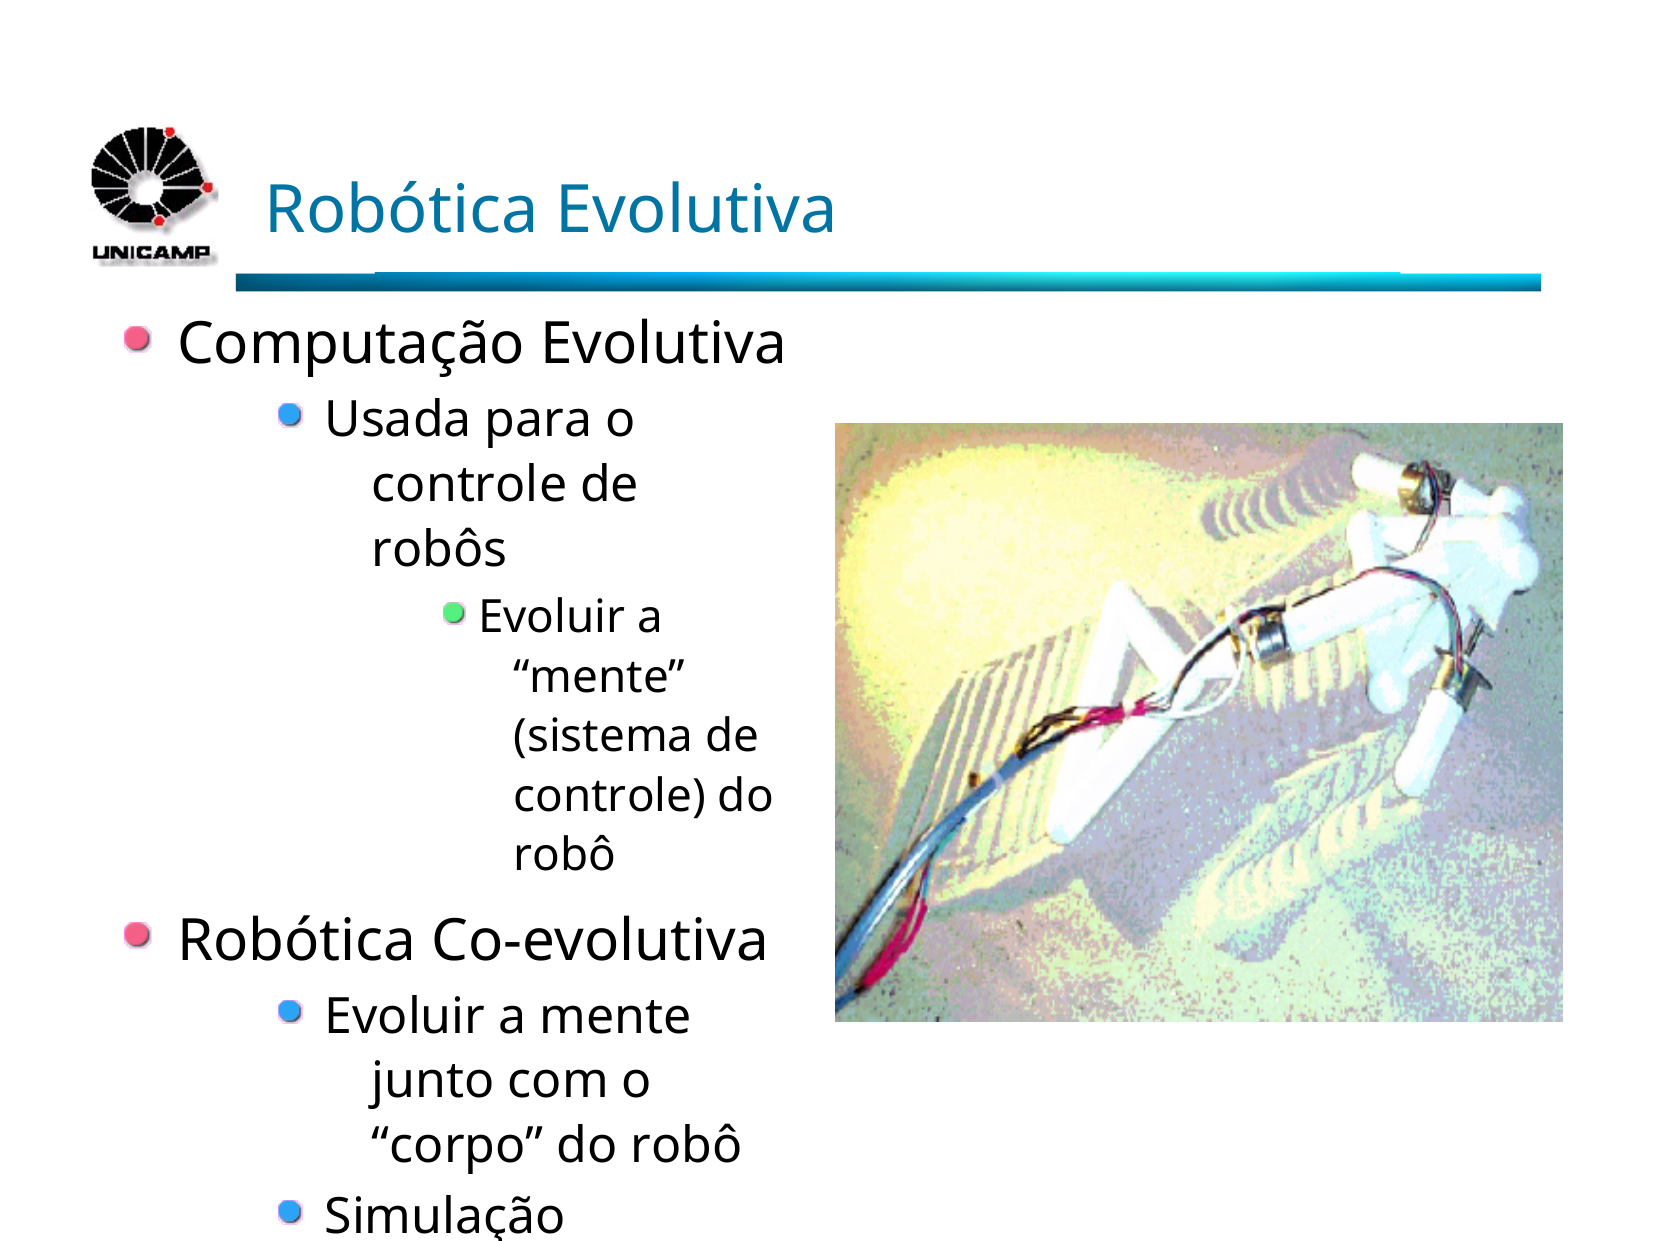

# Robótica Evolutiva
Computação Evolutiva
Usada para o controle de robôs
Evoluir a “mente” (sistema de controle) do robô
Robótica Co-evolutiva
Evoluir a mente junto com o “corpo” do robô
Simulação
Construção posterior em protótipo real